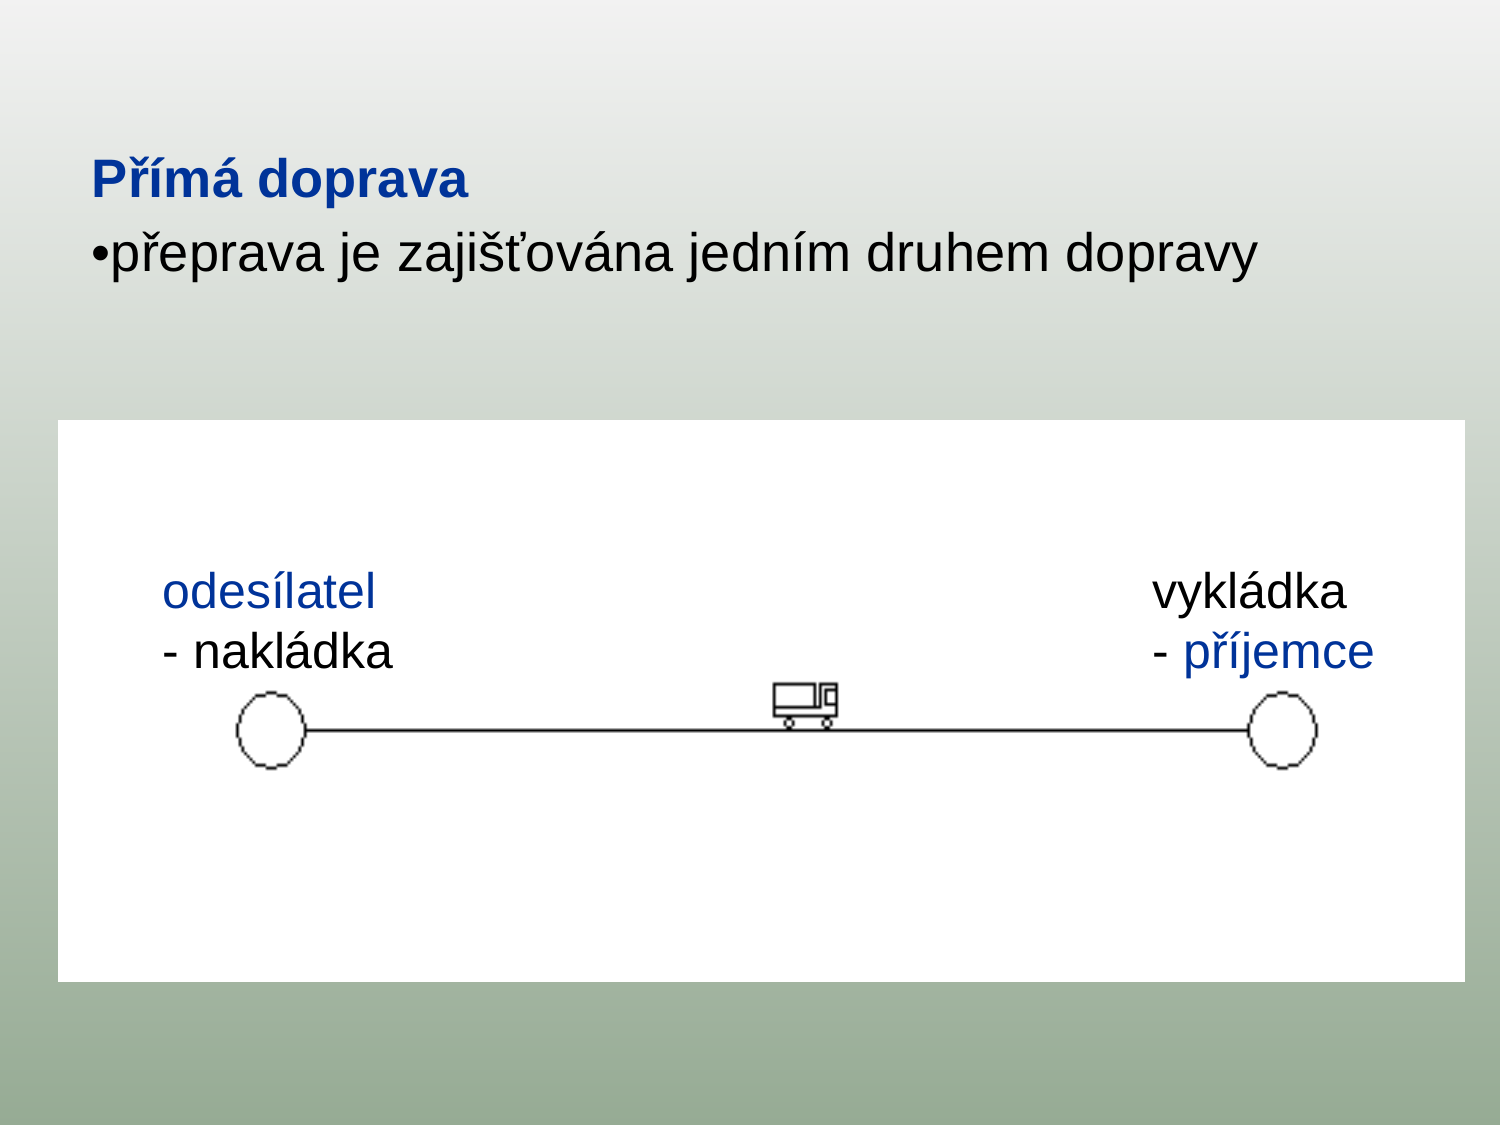

# Přímá doprava
přeprava je zajišťována jedním druhem dopravy
odesílatel
- nakládka
vykládka
- příjemce